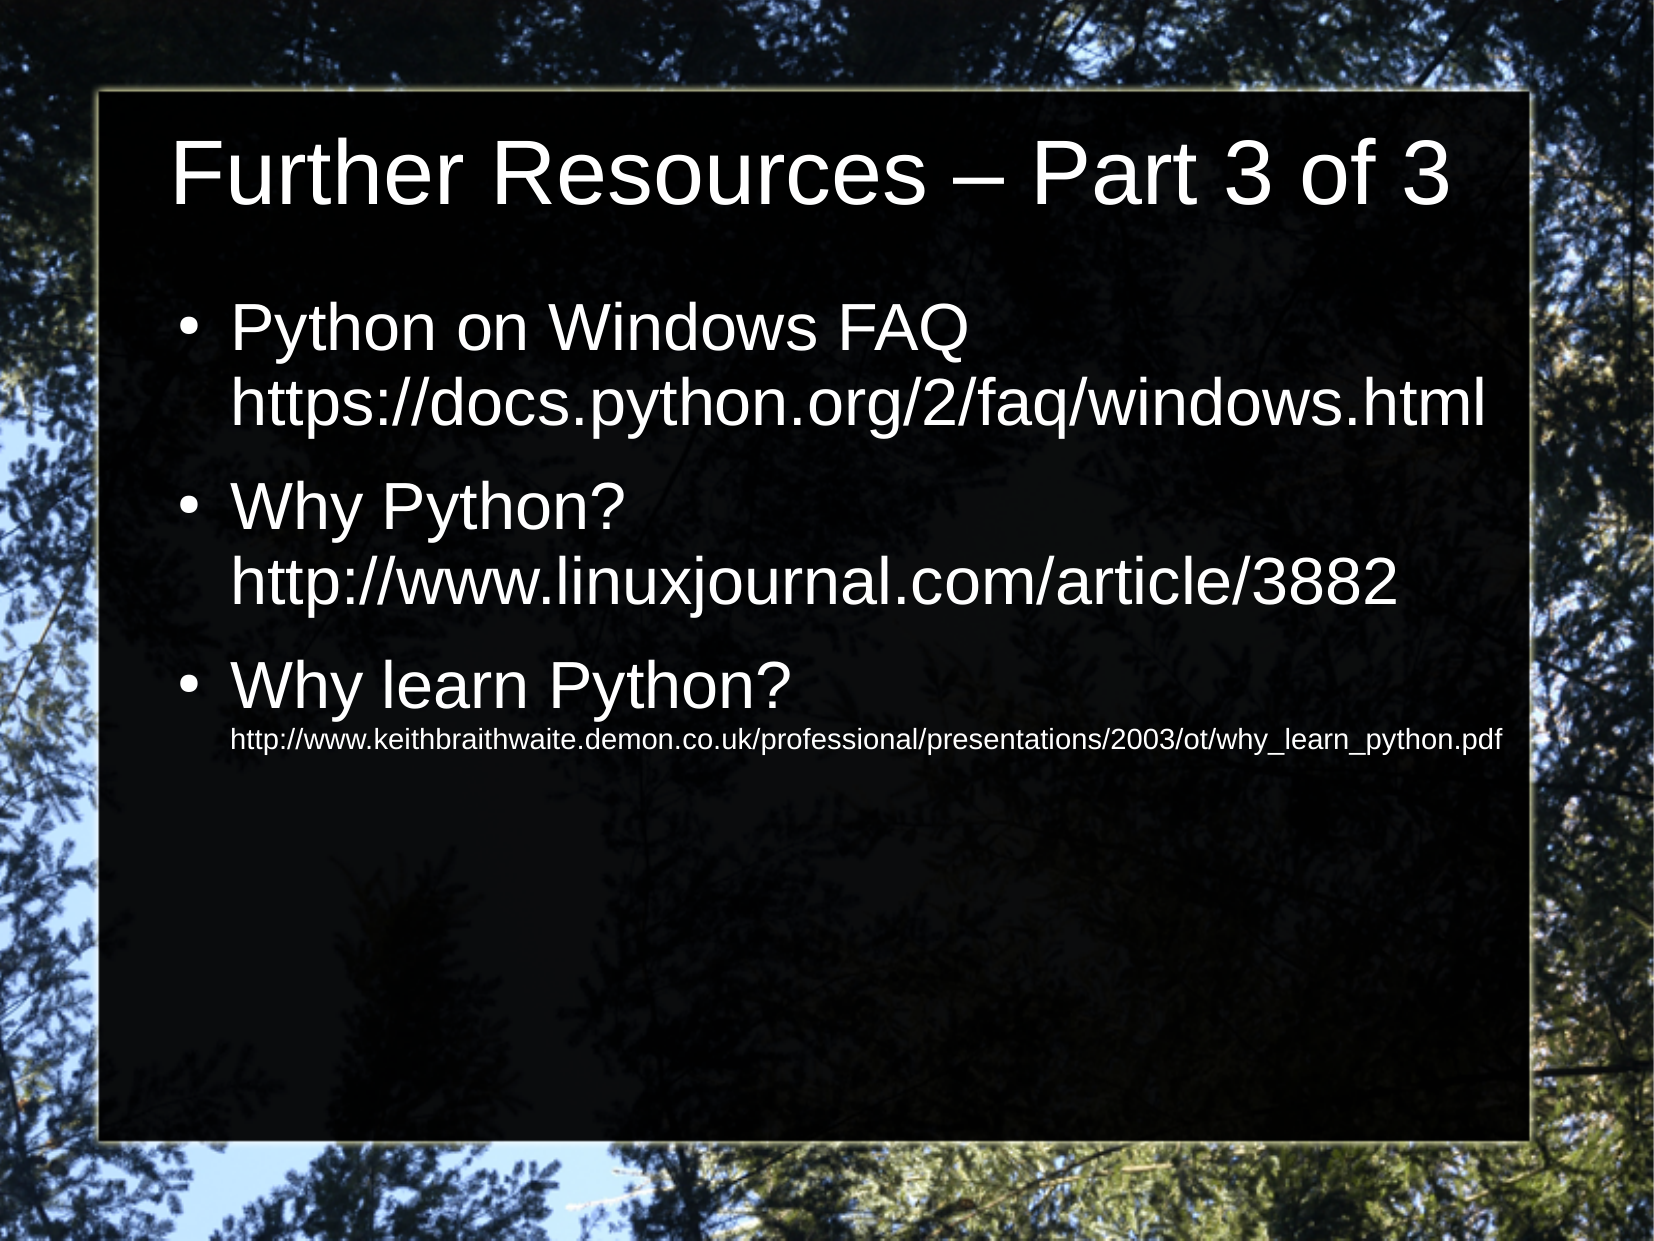

# Further Resources – Part 3 of 3
Python on Windows FAQ
https://docs.python.org/2/faq/windows.html
Why Python? 	http://www.linuxjournal.com/article/3882
Why learn Python? http://www.keithbraithwaite.demon.co.uk/professional/presentations/2003/ot/why_learn_python.pdf